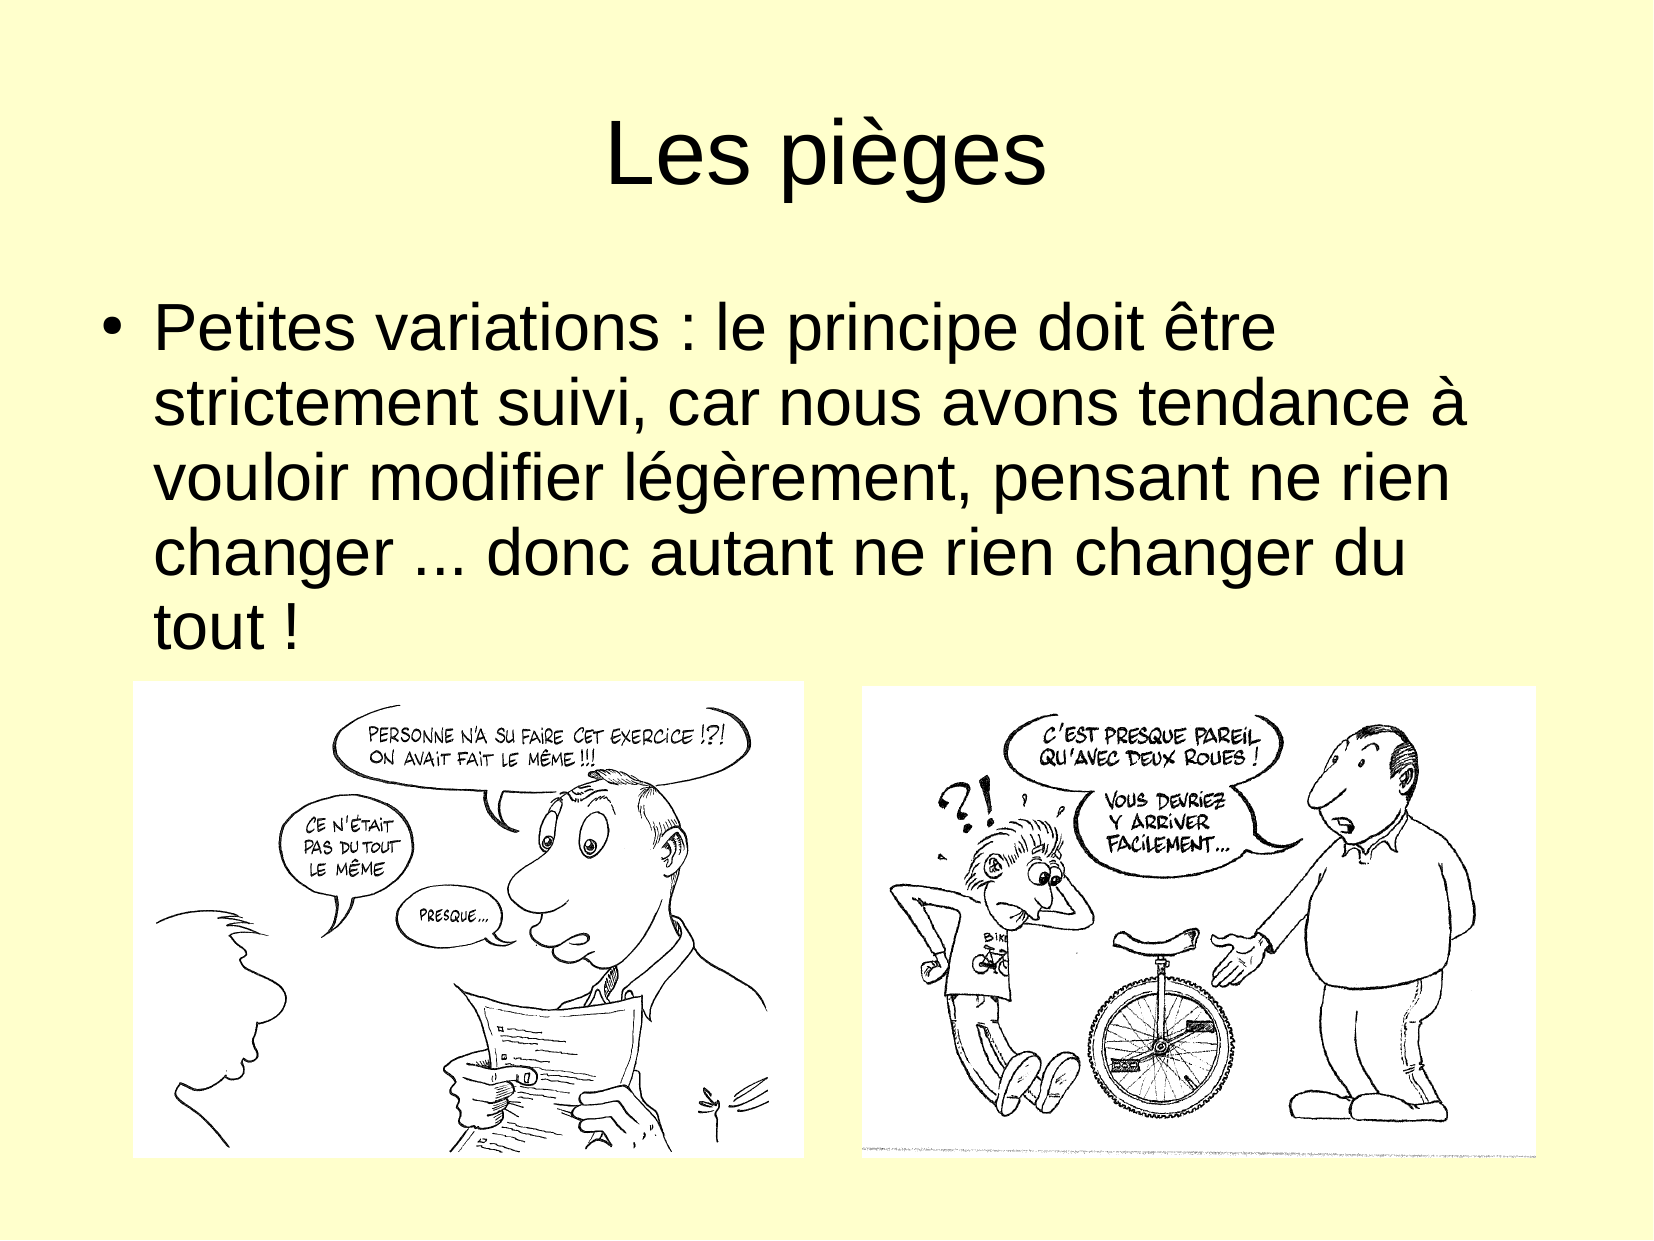

# Les pièges
Petites variations : le principe doit être strictement suivi, car nous avons tendance à vouloir modifier légèrement, pensant ne rien changer ... donc autant ne rien changer du tout !